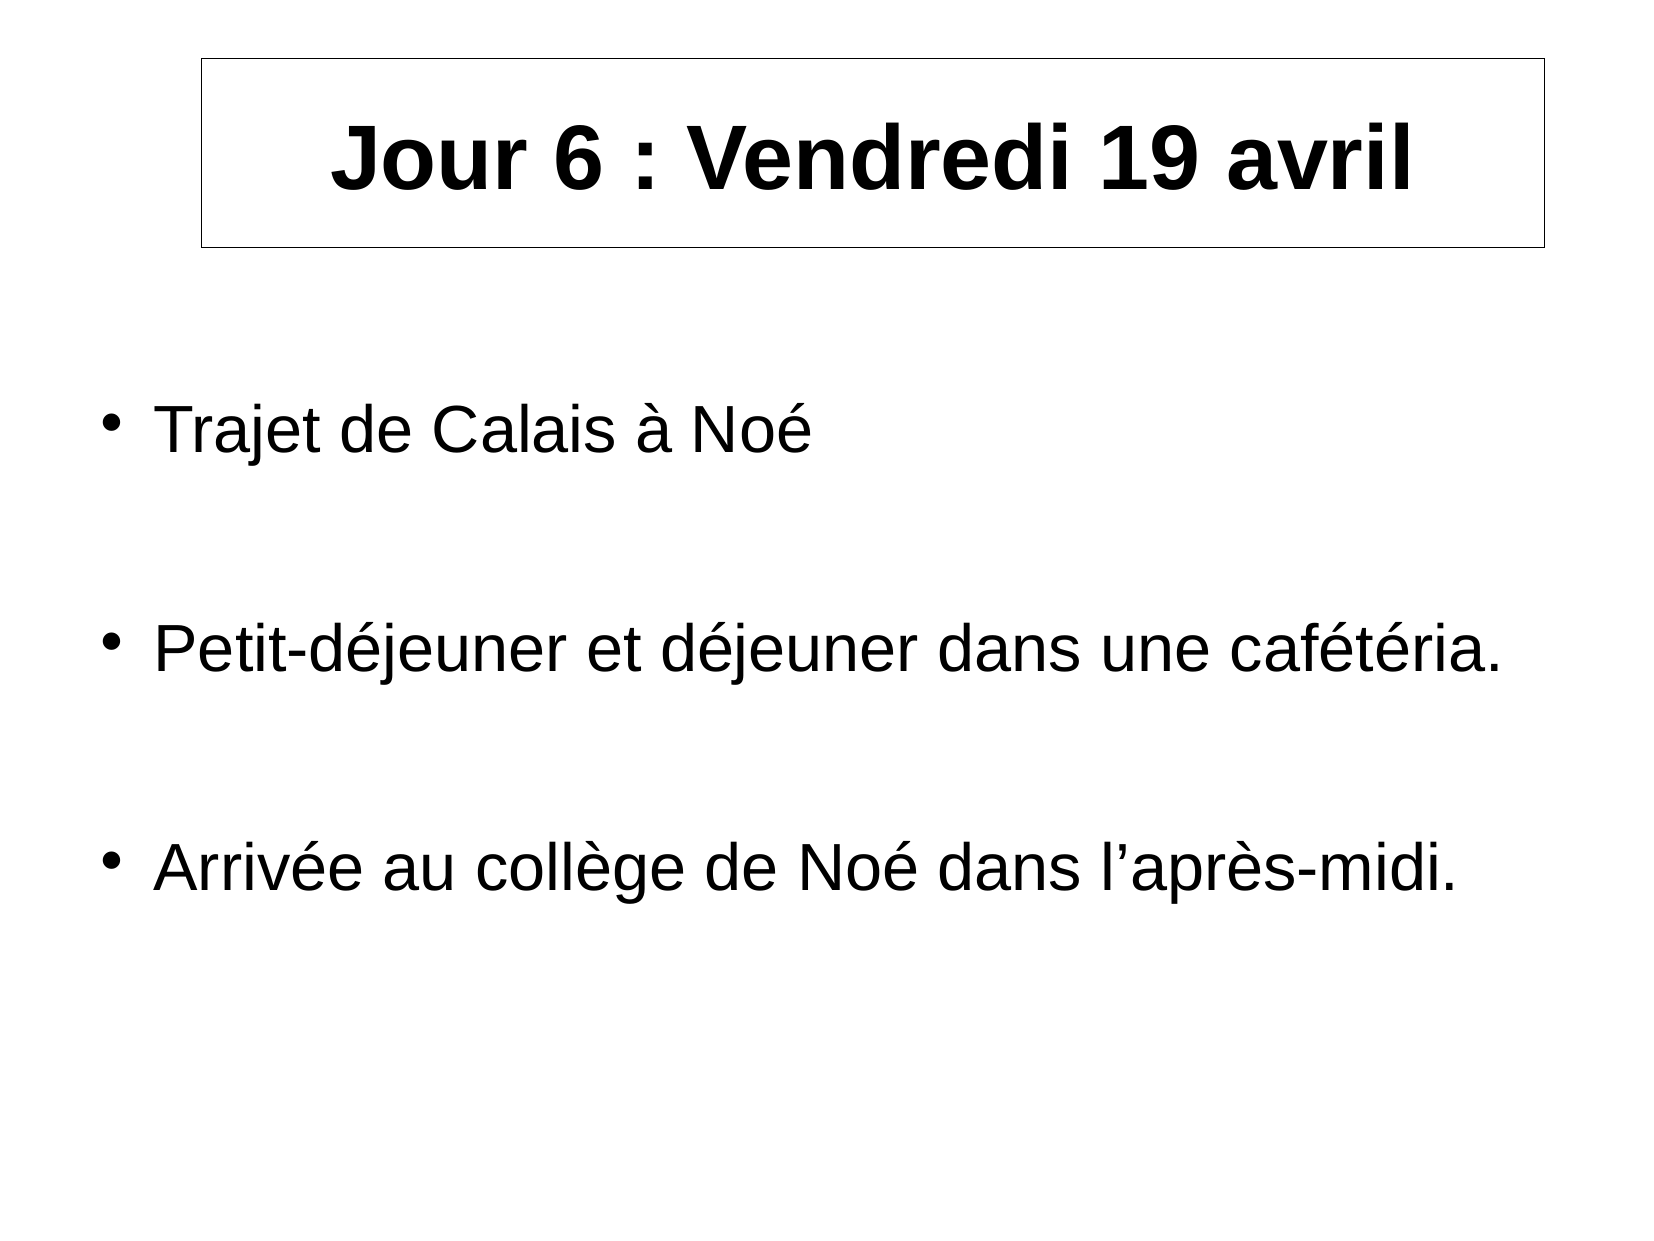

Jour 6 : Vendredi 19 avril
Trajet de Calais à Noé
Petit-déjeuner et déjeuner dans une cafétéria.
Arrivée au collège de Noé dans l’après-midi.